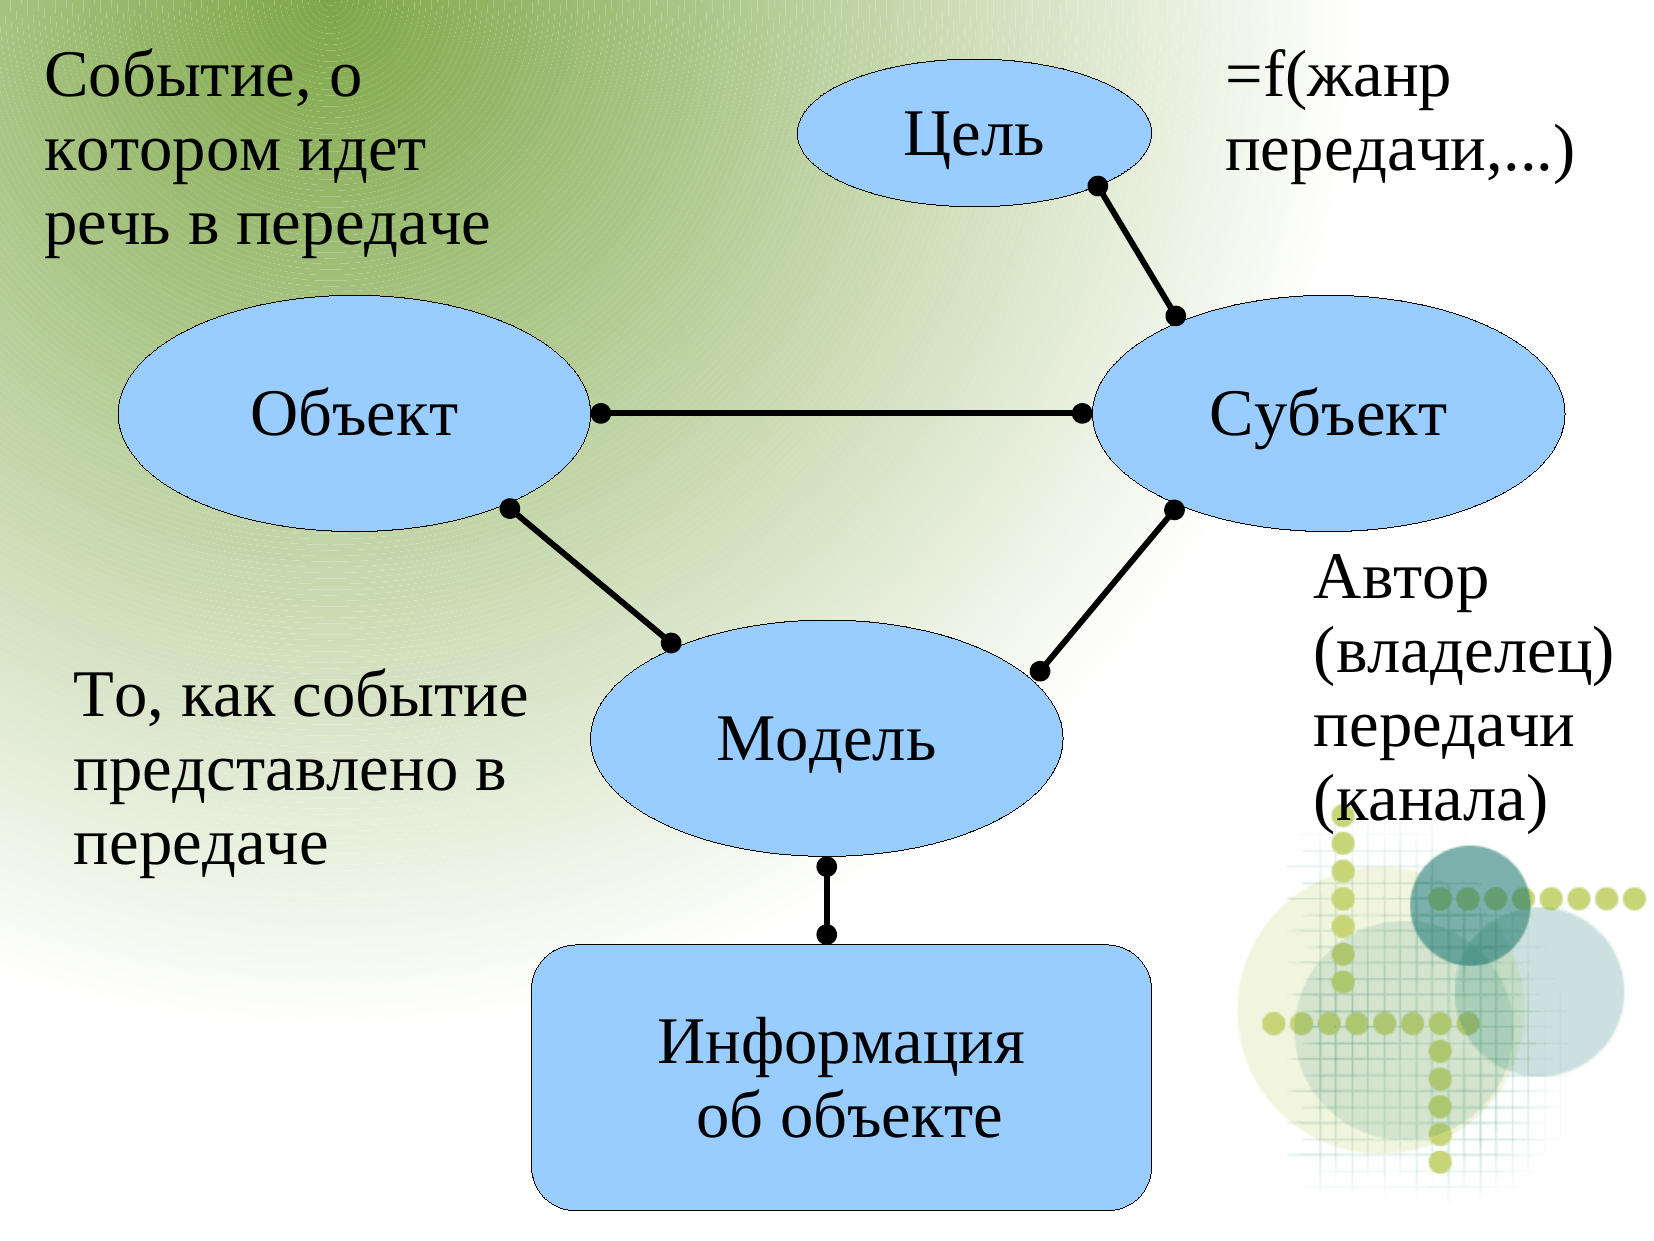

Событие, о котором идет речь в передаче
=f(жанр передачи,...)
Цель
Объект
Субъект
Автор (владелец) передачи
(канала)
Модель
То, как событие
представлено в передаче
Информация
 об объекте